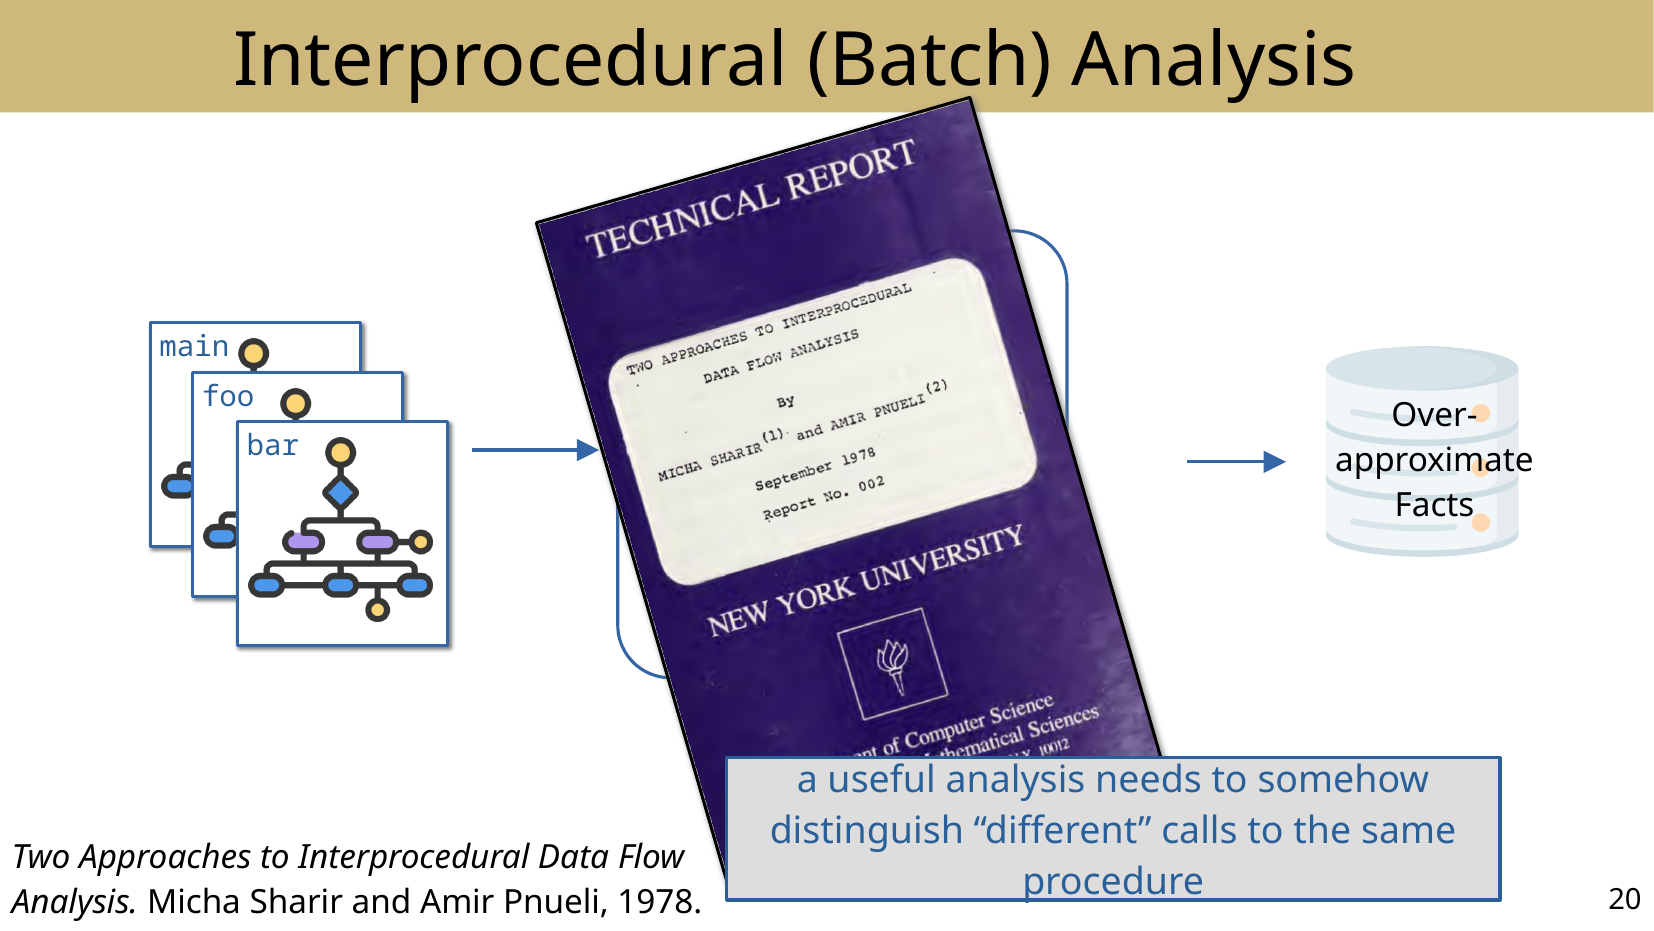

# Interprocedural (Batch) Analysis
???
main
Over-
approximate
Facts
foo
bar
a useful analysis needs to somehow distinguish “different” calls to the same procedure
Two Approaches to Interprocedural Data Flow
Analysis. Micha Sharir and Amir Pnueli, 1978.